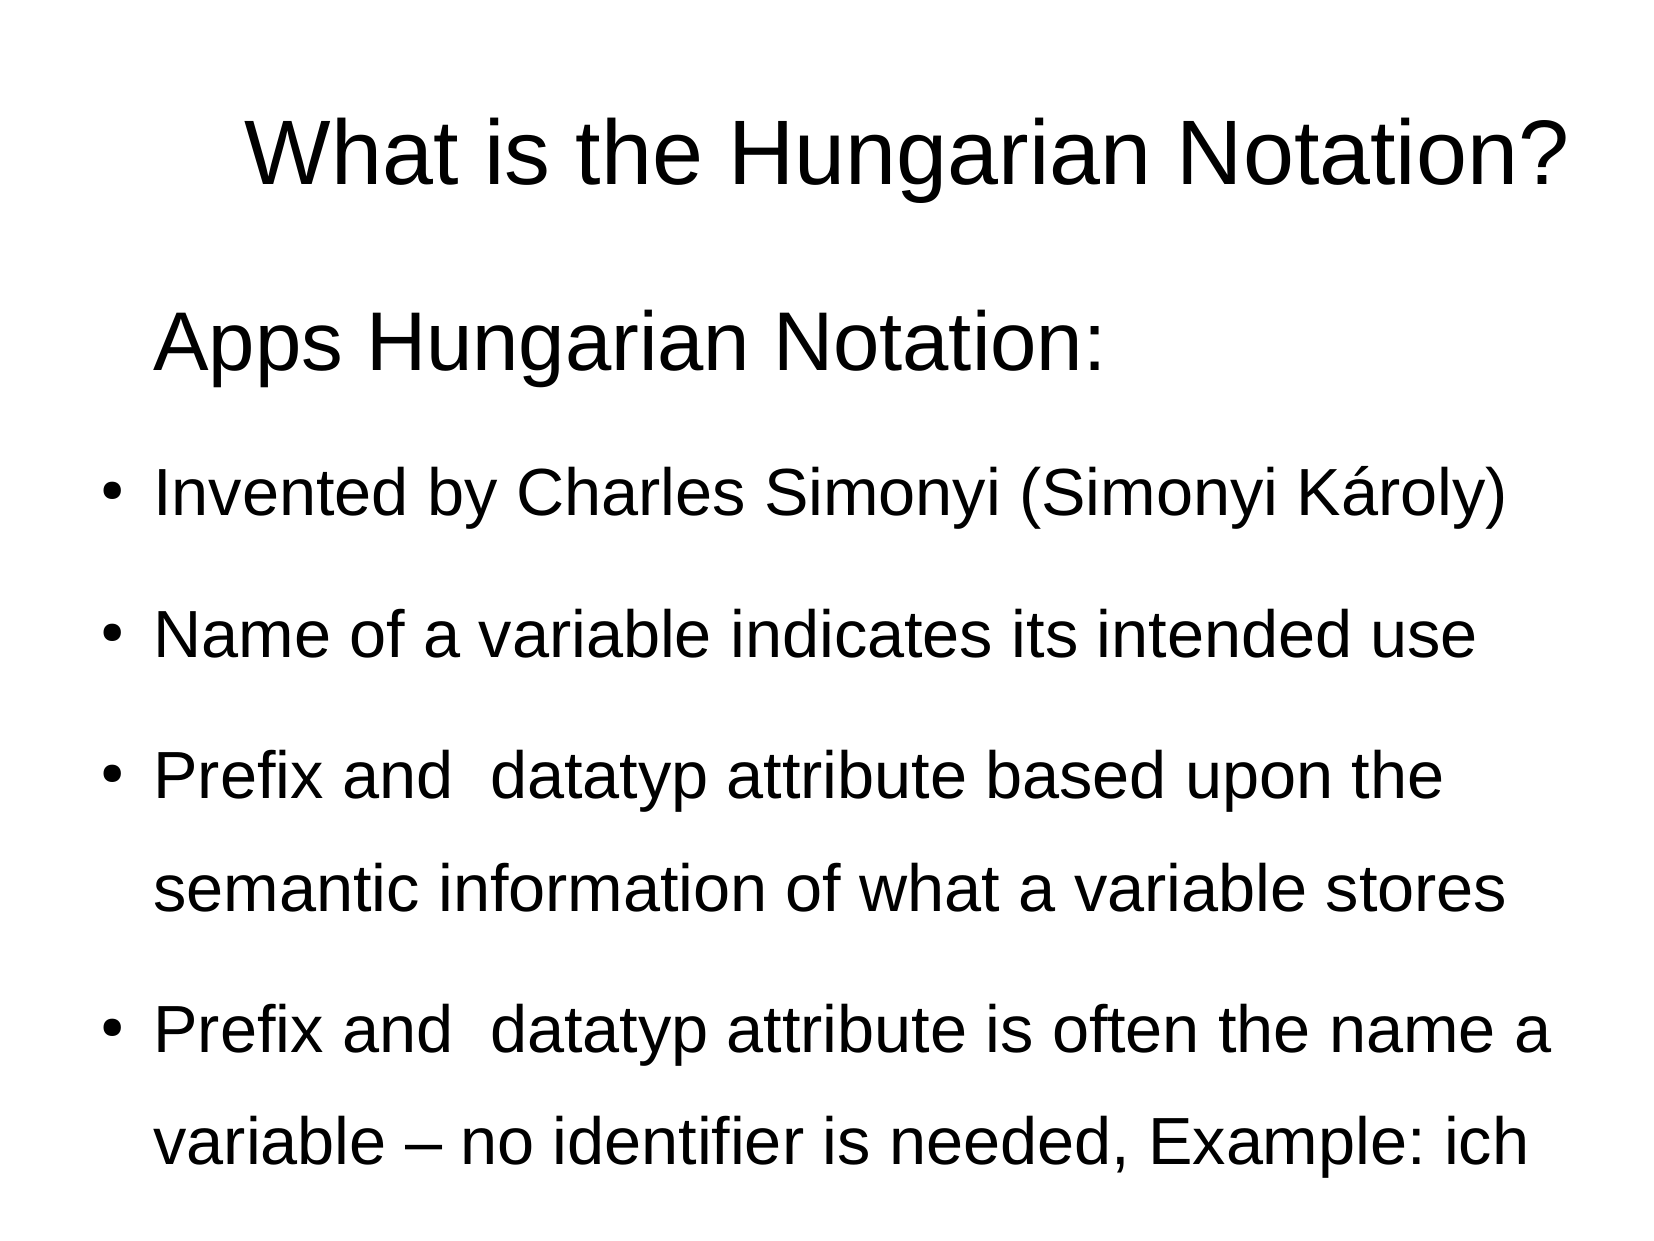

# What is the Hungarian Notation?
Apps Hungarian Notation:
Invented by Charles Simonyi (Simonyi Károly)
Name of a variable indicates its intended use
Prefix and datatyp attribute based upon the semantic information of what a variable stores
Prefix and datatyp attribute is often the name a variable – no identifier is needed, Example: ich